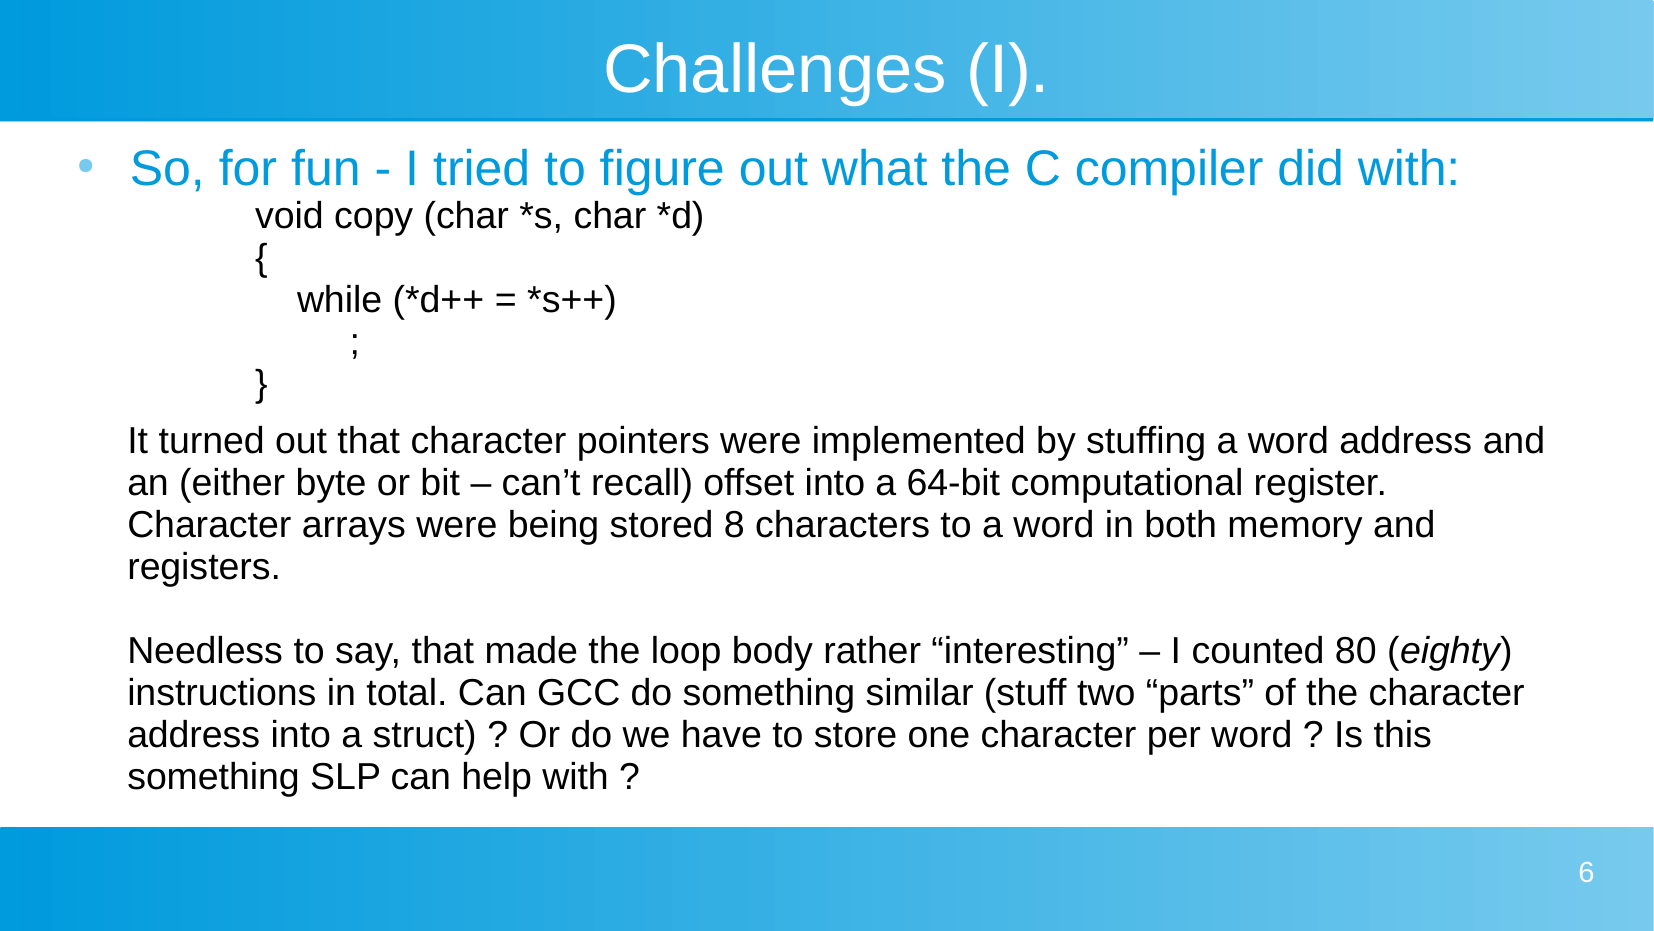

# Challenges (I).
So, for fun - I tried to figure out what the C compiler did with:
void copy (char *s, char *d)
{
 while (*d++ = *s++)
 ;
}
It turned out that character pointers were implemented by stuffing a word address and an (either byte or bit – can’t recall) offset into a 64-bit computational register. Character arrays were being stored 8 characters to a word in both memory and registers.
Needless to say, that made the loop body rather “interesting” – I counted 80 (eighty) instructions in total. Can GCC do something similar (stuff two “parts” of the character address into a struct) ? Or do we have to store one character per word ? Is this something SLP can help with ?
6